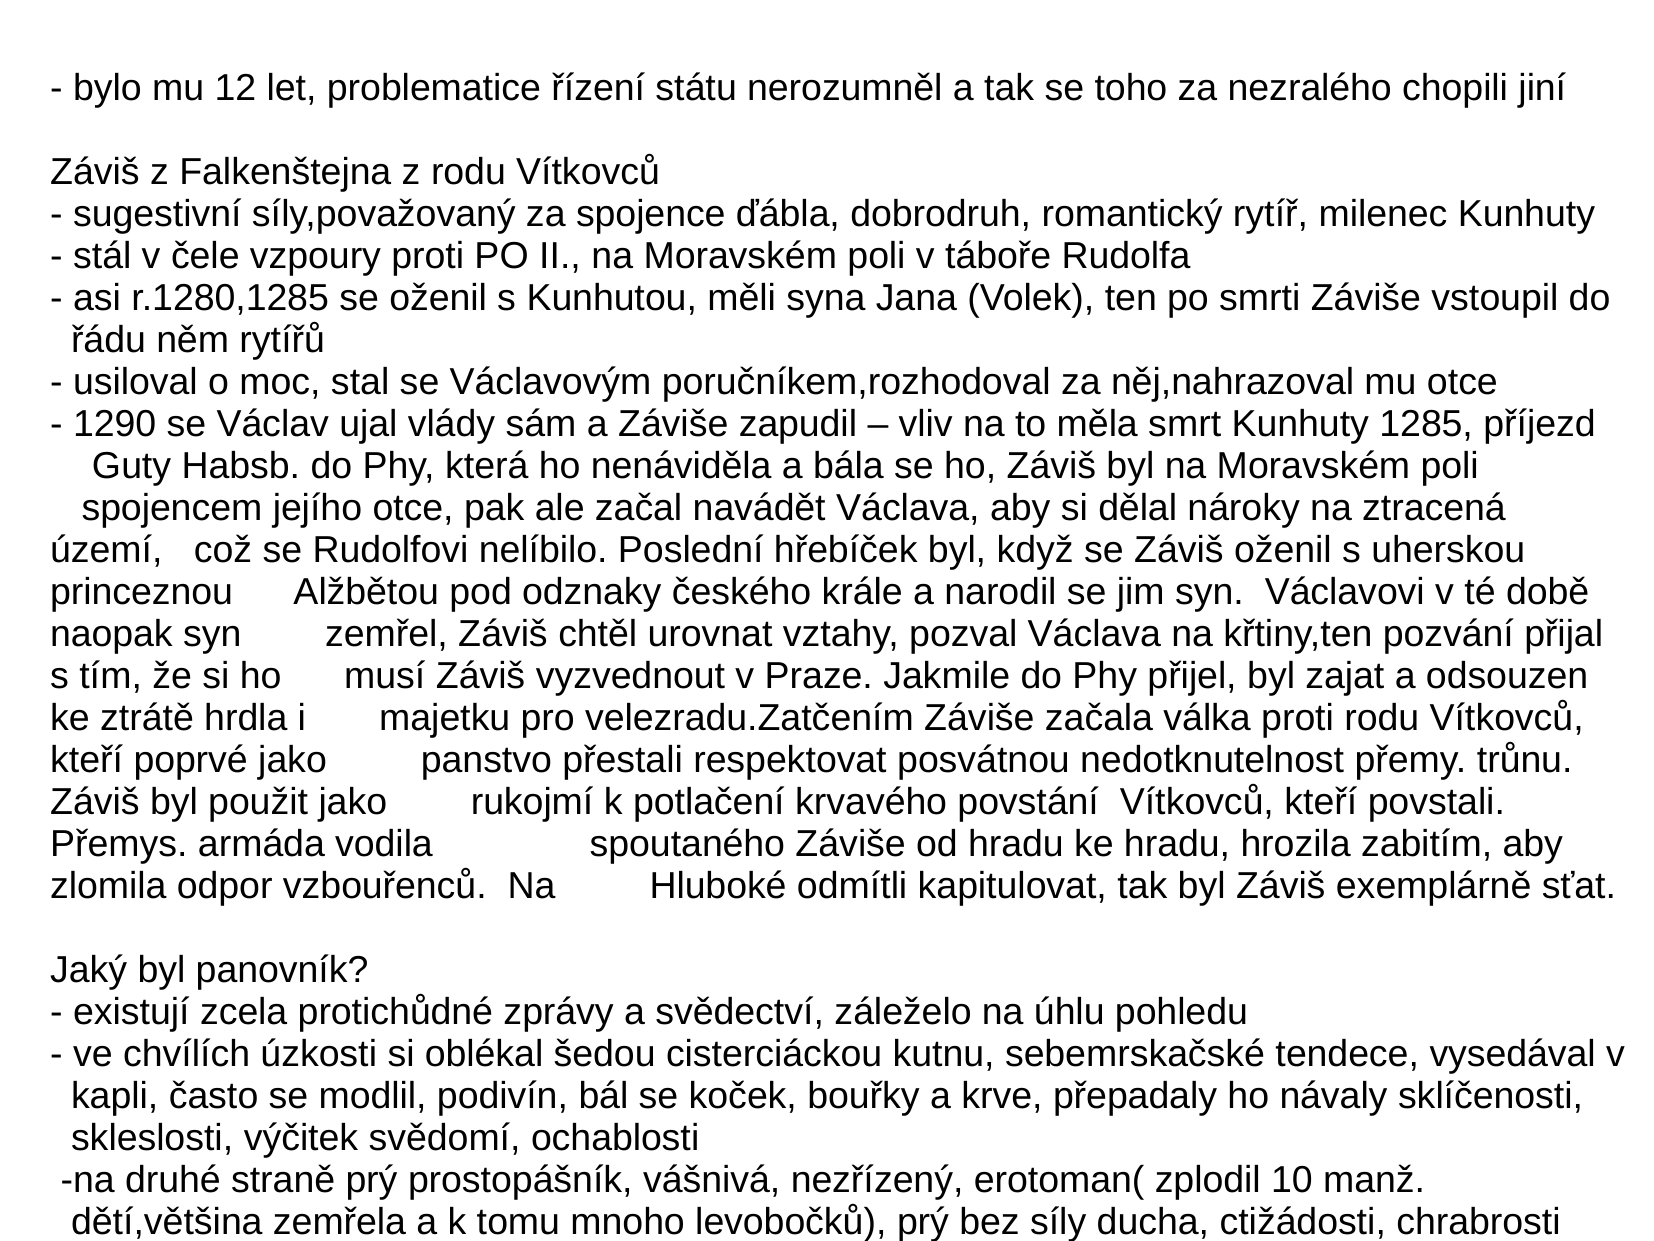

- bylo mu 12 let, problematice řízení státu nerozumněl a tak se toho za nezralého chopili jiní
Záviš z Falkenštejna z rodu Vítkovců
- sugestivní síly,považovaný za spojence ďábla, dobrodruh, romantický rytíř, milenec Kunhuty
- stál v čele vzpoury proti PO II., na Moravském poli v táboře Rudolfa
- asi r.1280,1285 se oženil s Kunhutou, měli syna Jana (Volek), ten po smrti Záviše vstoupil do řádu něm rytířů
- usiloval o moc, stal se Václavovým poručníkem,rozhodoval za něj,nahrazoval mu otce
- 1290 se Václav ujal vlády sám a Záviše zapudil – vliv na to měla smrt Kunhuty 1285, příjezd Guty Habsb. do Phy, která ho nenáviděla a bála se ho, Záviš byl na Moravském poli spojencem jejího otce, pak ale začal navádět Václava, aby si dělal nároky na ztracená území, což se Rudolfovi nelíbilo. Poslední hřebíček byl, když se Záviš oženil s uherskou princeznou Alžbětou pod odznaky českého krále a narodil se jim syn. Václavovi v té době naopak syn zemřel, Záviš chtěl urovnat vztahy, pozval Václava na křtiny,ten pozvání přijal s tím, že si ho musí Záviš vyzvednout v Praze. Jakmile do Phy přijel, byl zajat a odsouzen ke ztrátě hrdla i majetku pro velezradu.Zatčením Záviše začala válka proti rodu Vítkovců, kteří poprvé jako panstvo přestali respektovat posvátnou nedotknutelnost přemy. trůnu. Záviš byl použit jako rukojmí k potlačení krvavého povstání Vítkovců, kteří povstali. Přemys. armáda vodila spoutaného Záviše od hradu ke hradu, hrozila zabitím, aby zlomila odpor vzbouřenců. Na Hluboké odmítli kapitulovat, tak byl Záviš exemplárně sťat.
Jaký byl panovník?
- existují zcela protichůdné zprávy a svědectví, záleželo na úhlu pohledu
- ve chvílích úzkosti si oblékal šedou cisterciáckou kutnu, sebemrskačské tendece, vysedával v kapli, často se modlil, podivín, bál se koček, bouřky a krve, přepadaly ho návaly sklíčenosti, skleslosti, výčitek svědomí, ochablosti
 -na druhé straně prý prostopášník, vášnivá, nezřízený, erotoman( zplodil 10 manž. dětí,většina zemřela a k tomu mnoho levobočků), prý bez síly ducha, ctižádosti, chrabrosti